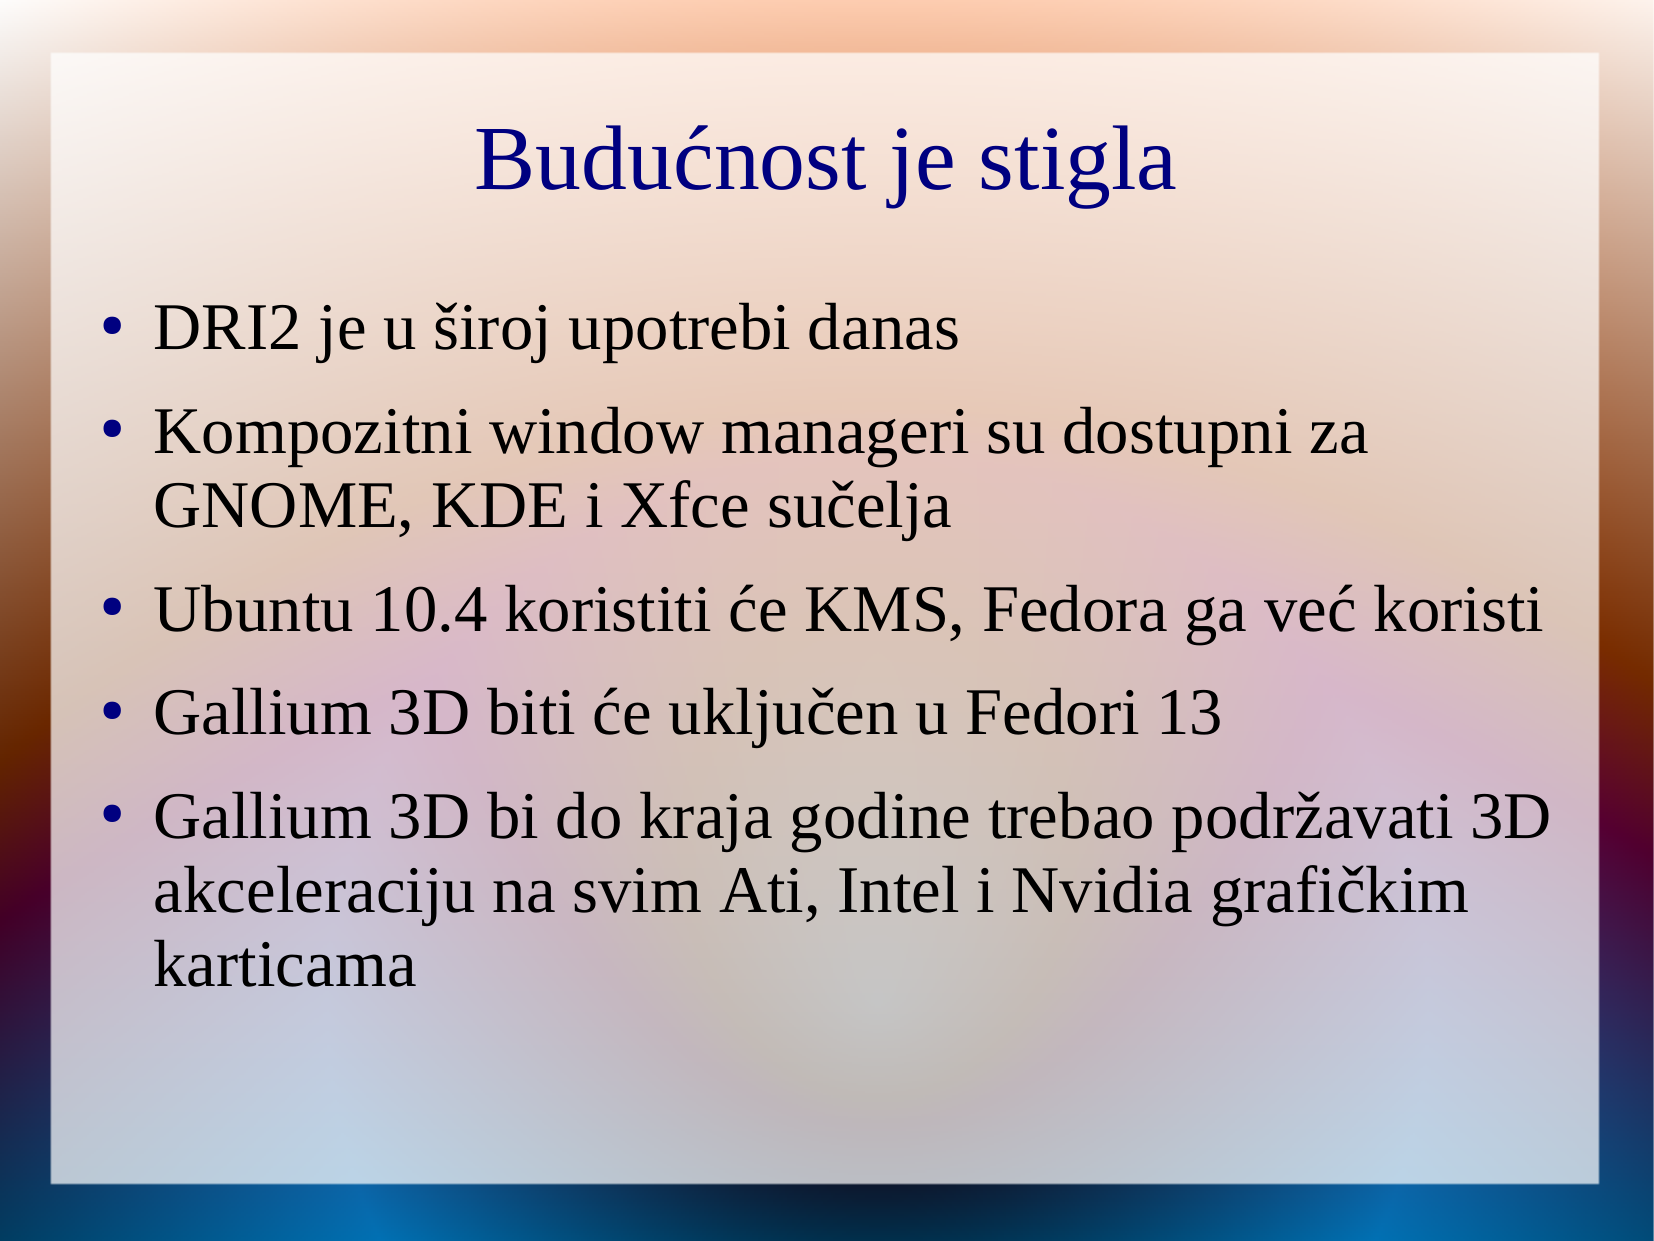

# Budućnost je stigla
DRI2 je u široj upotrebi danas
Kompozitni window manageri su dostupni za GNOME, KDE i Xfce sučelja
Ubuntu 10.4 koristiti će KMS, Fedora ga već koristi
Gallium 3D biti će uključen u Fedori 13
Gallium 3D bi do kraja godine trebao podržavati 3D akceleraciju na svim Ati, Intel i Nvidia grafičkim karticama